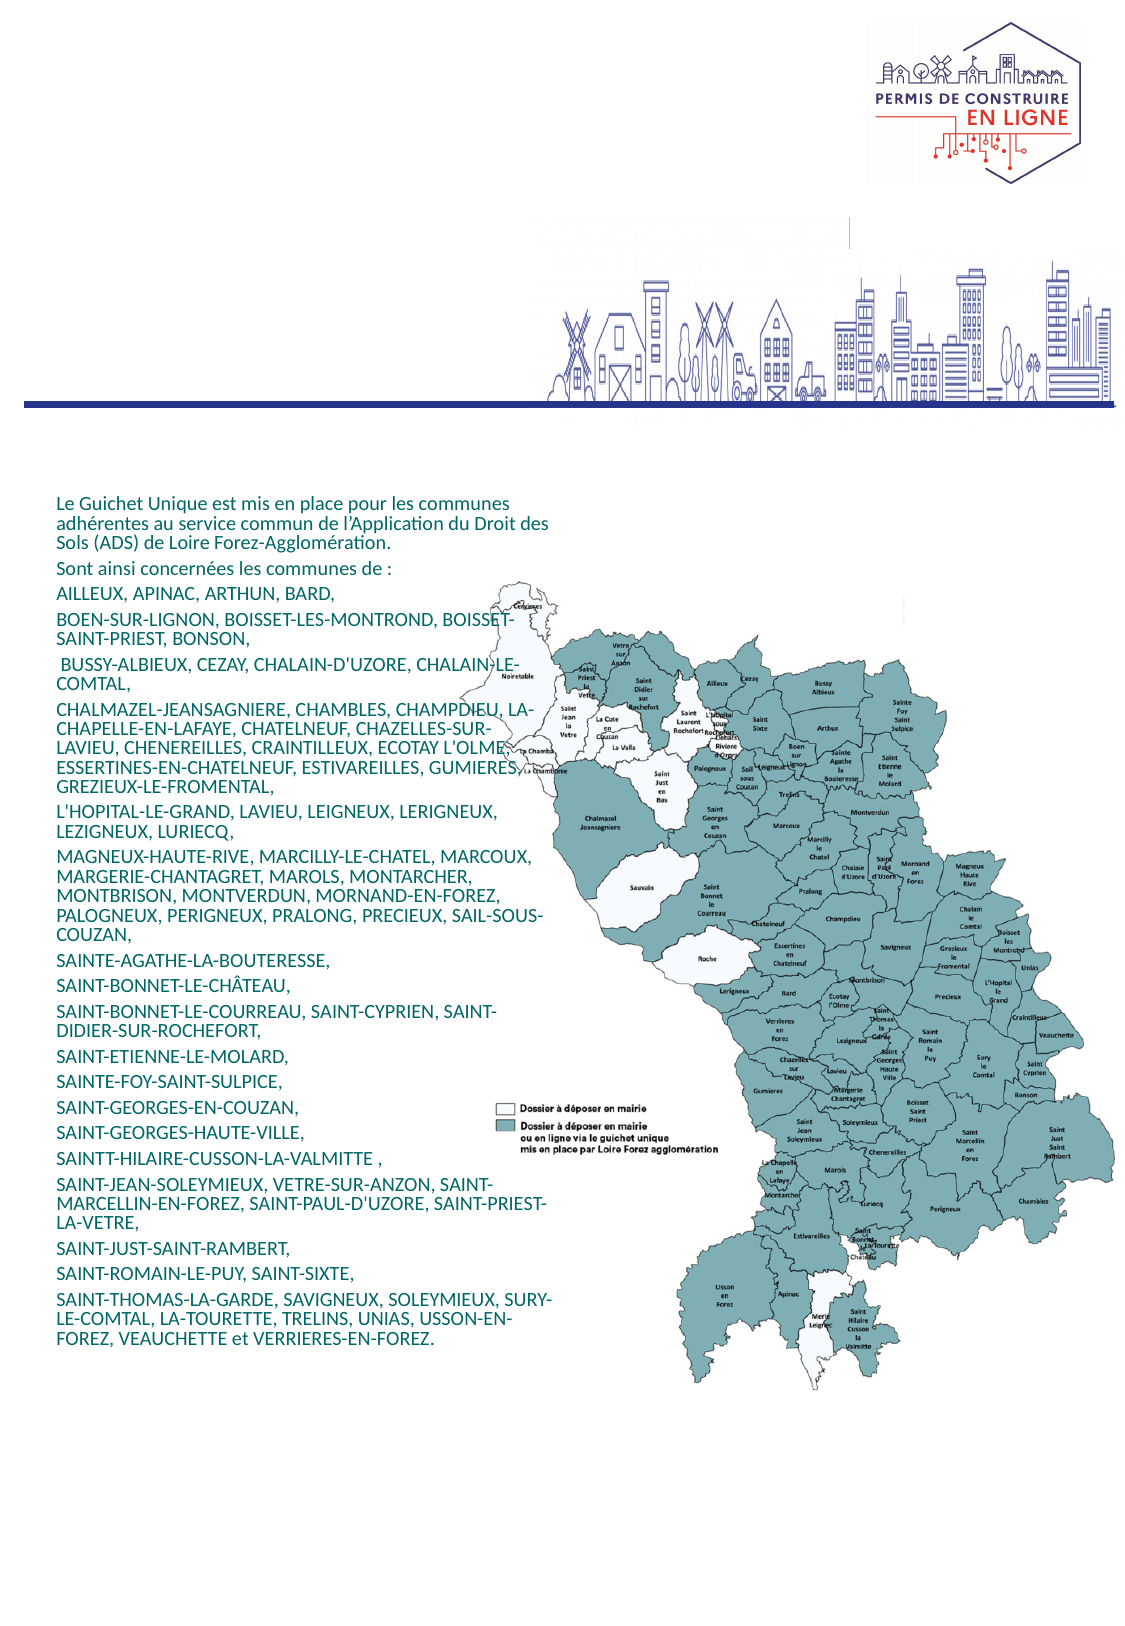

# Le Guichet Unique est mis en place pour les communes adhérentes au service commun de l’Application du Droit des Sols (ADS) de Loire Forez-Agglomération.
Sont ainsi concernées les communes de :
AILLEUX, APINAC, ARTHUN, BARD,
BOEN-SUR-LIGNON, BOISSET-LES-MONTROND, BOISSET-SAINT-PRIEST, BONSON,
 BUSSY-ALBIEUX, CEZAY, CHALAIN-D'UZORE, CHALAIN-LE-COMTAL,
CHALMAZEL-JEANSAGNIERE, CHAMBLES, CHAMPDIEU, LA-CHAPELLE-EN-LAFAYE, CHATELNEUF, CHAZELLES-SUR-LAVIEU, CHENEREILLES, CRAINTILLEUX, ECOTAY L'OLME, ESSERTINES-EN-CHATELNEUF, ESTIVAREILLES, GUMIERES, GREZIEUX-LE-FROMENTAL,
L'HOPITAL-LE-GRAND, LAVIEU, LEIGNEUX, LERIGNEUX, LEZIGNEUX, LURIECQ,
MAGNEUX-HAUTE-RIVE, MARCILLY-LE-CHATEL, MARCOUX, MARGERIE-CHANTAGRET, MAROLS, MONTARCHER, MONTBRISON, MONTVERDUN, MORNAND-EN-FOREZ, PALOGNEUX, PERIGNEUX, PRALONG, PRECIEUX, SAIL-SOUS-COUZAN,
SAINTE-AGATHE-LA-BOUTERESSE,
SAINT-BONNET-LE-CHÂTEAU,
SAINT-BONNET-LE-COURREAU, SAINT-CYPRIEN, SAINT-DIDIER-SUR-ROCHEFORT,
SAINT-ETIENNE-LE-MOLARD,
SAINTE-FOY-SAINT-SULPICE,
SAINT-GEORGES-EN-COUZAN,
SAINT-GEORGES-HAUTE-VILLE,
SAINTT-HILAIRE-CUSSON-LA-VALMITTE ,
SAINT-JEAN-SOLEYMIEUX, VETRE-SUR-ANZON, SAINT-MARCELLIN-EN-FOREZ, SAINT-PAUL-D'UZORE, SAINT-PRIEST-LA-VETRE,
SAINT-JUST-SAINT-RAMBERT,
SAINT-ROMAIN-LE-PUY, SAINT-SIXTE,
SAINT-THOMAS-LA-GARDE, SAVIGNEUX, SOLEYMIEUX, SURY-LE-COMTAL, LA-TOURETTE, TRELINS, UNIAS, USSON-EN-FOREZ, VEAUCHETTE et VERRIERES-EN-FOREZ.